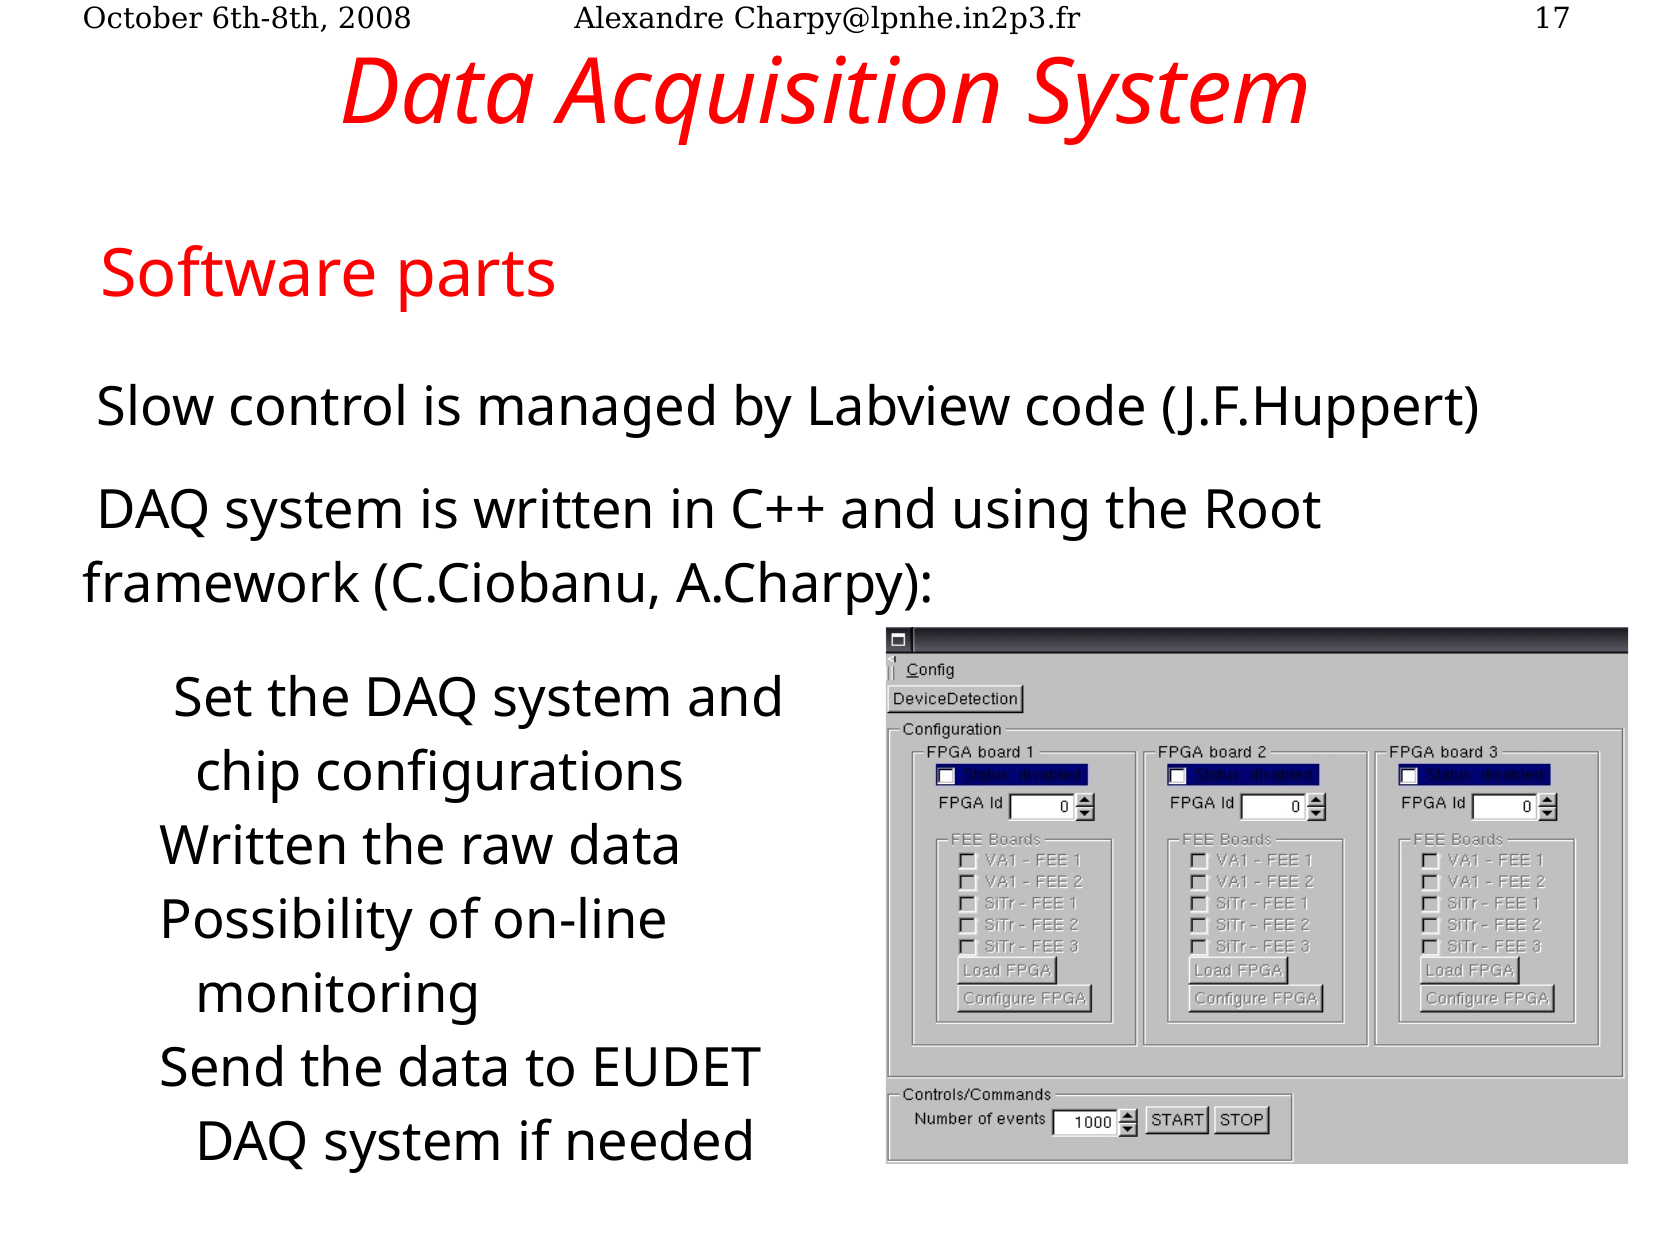

# Data Acquisition System
October 6th-8th, 2008
Alexandre Charpy@lpnhe.in2p3.fr
17
Software parts
 Slow control is managed by Labview code (J.F.Huppert)
 DAQ system is written in C++ and using the Root framework (C.Ciobanu, A.Charpy):
 Set the DAQ system and chip configurations
Written the raw data
Possibility of on-line monitoring
Send the data to EUDET DAQ system if needed